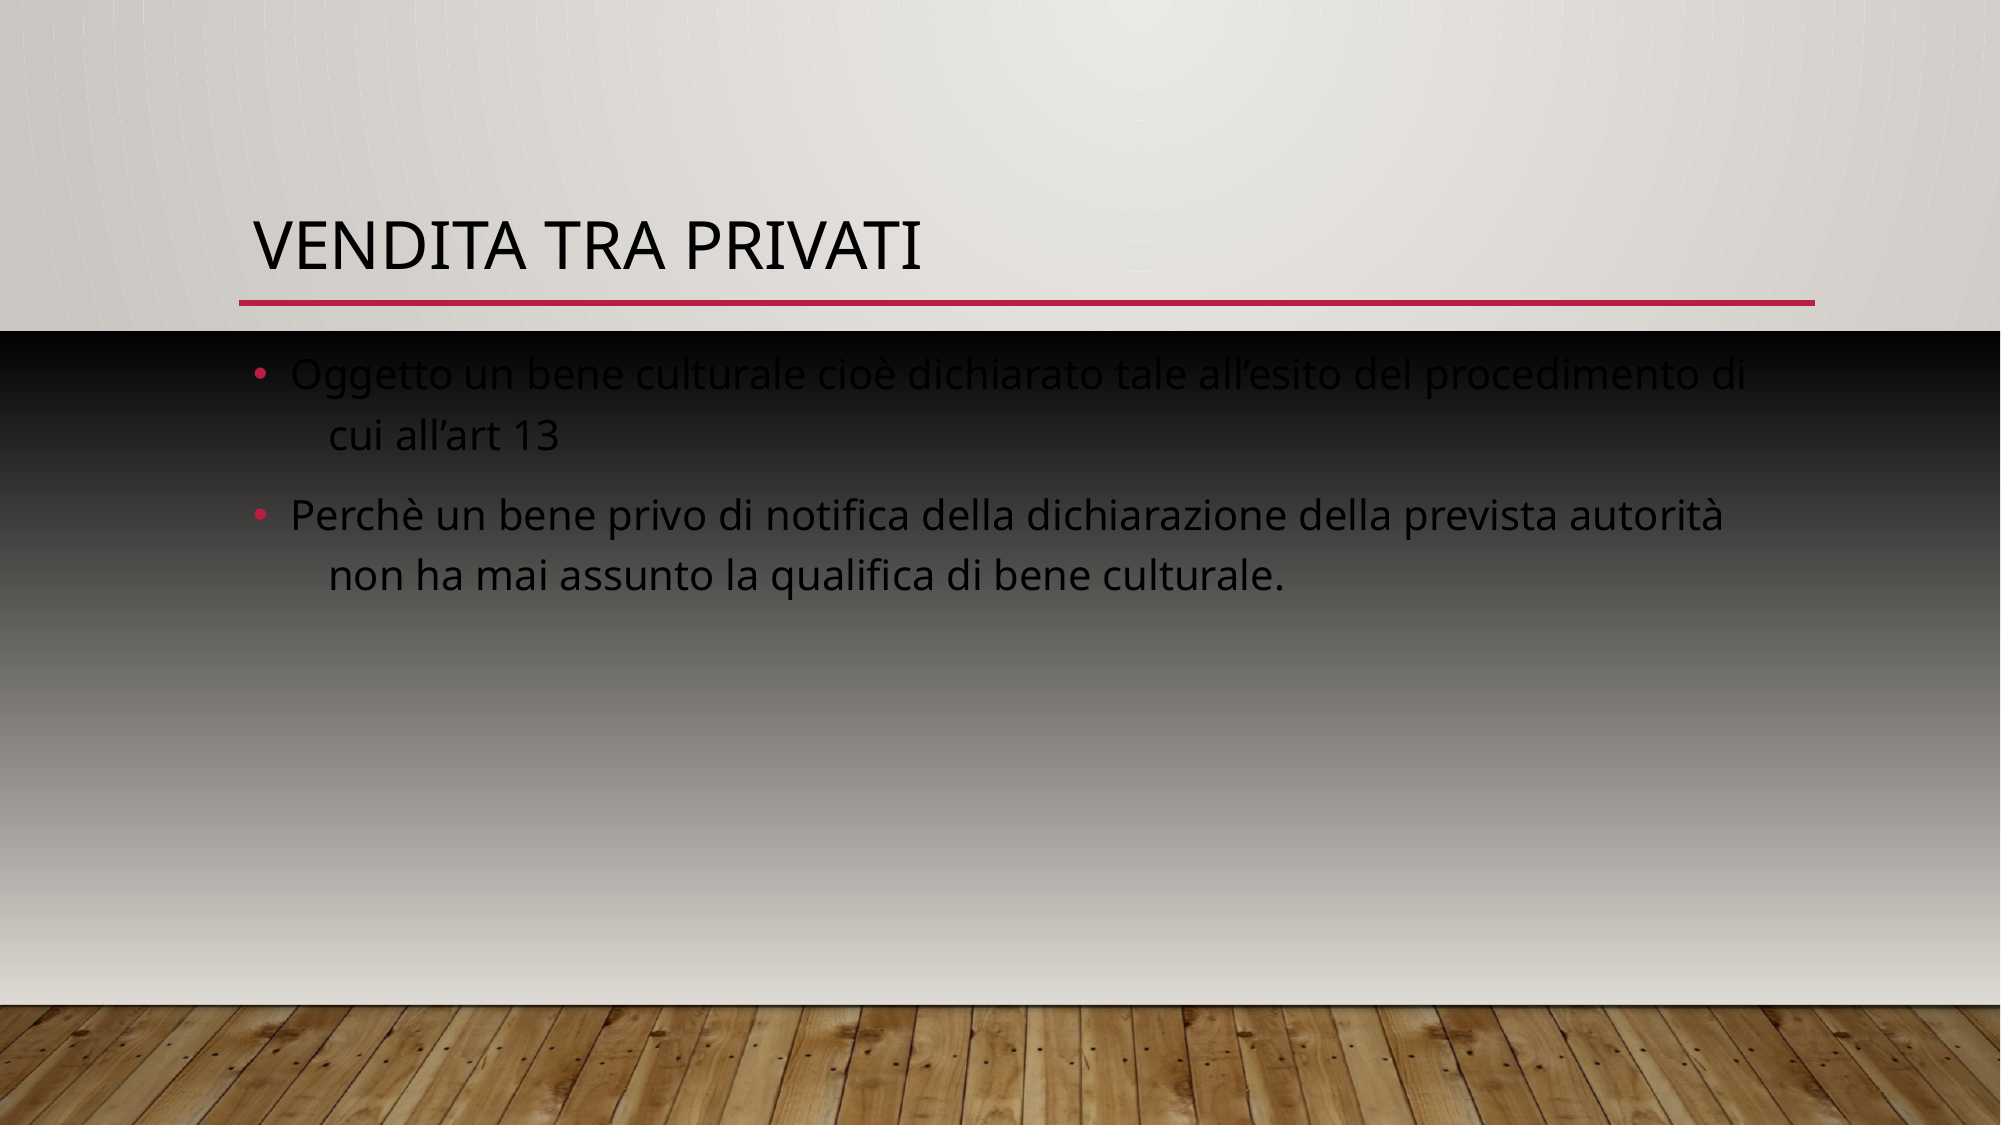

# Vendita tra privati
Oggetto un bene culturale cioè dichiarato tale all’esito del procedimento di cui all’art 13
Perchè un bene privo di notifica della dichiarazione della prevista autorità non ha mai assunto la qualifica di bene culturale.